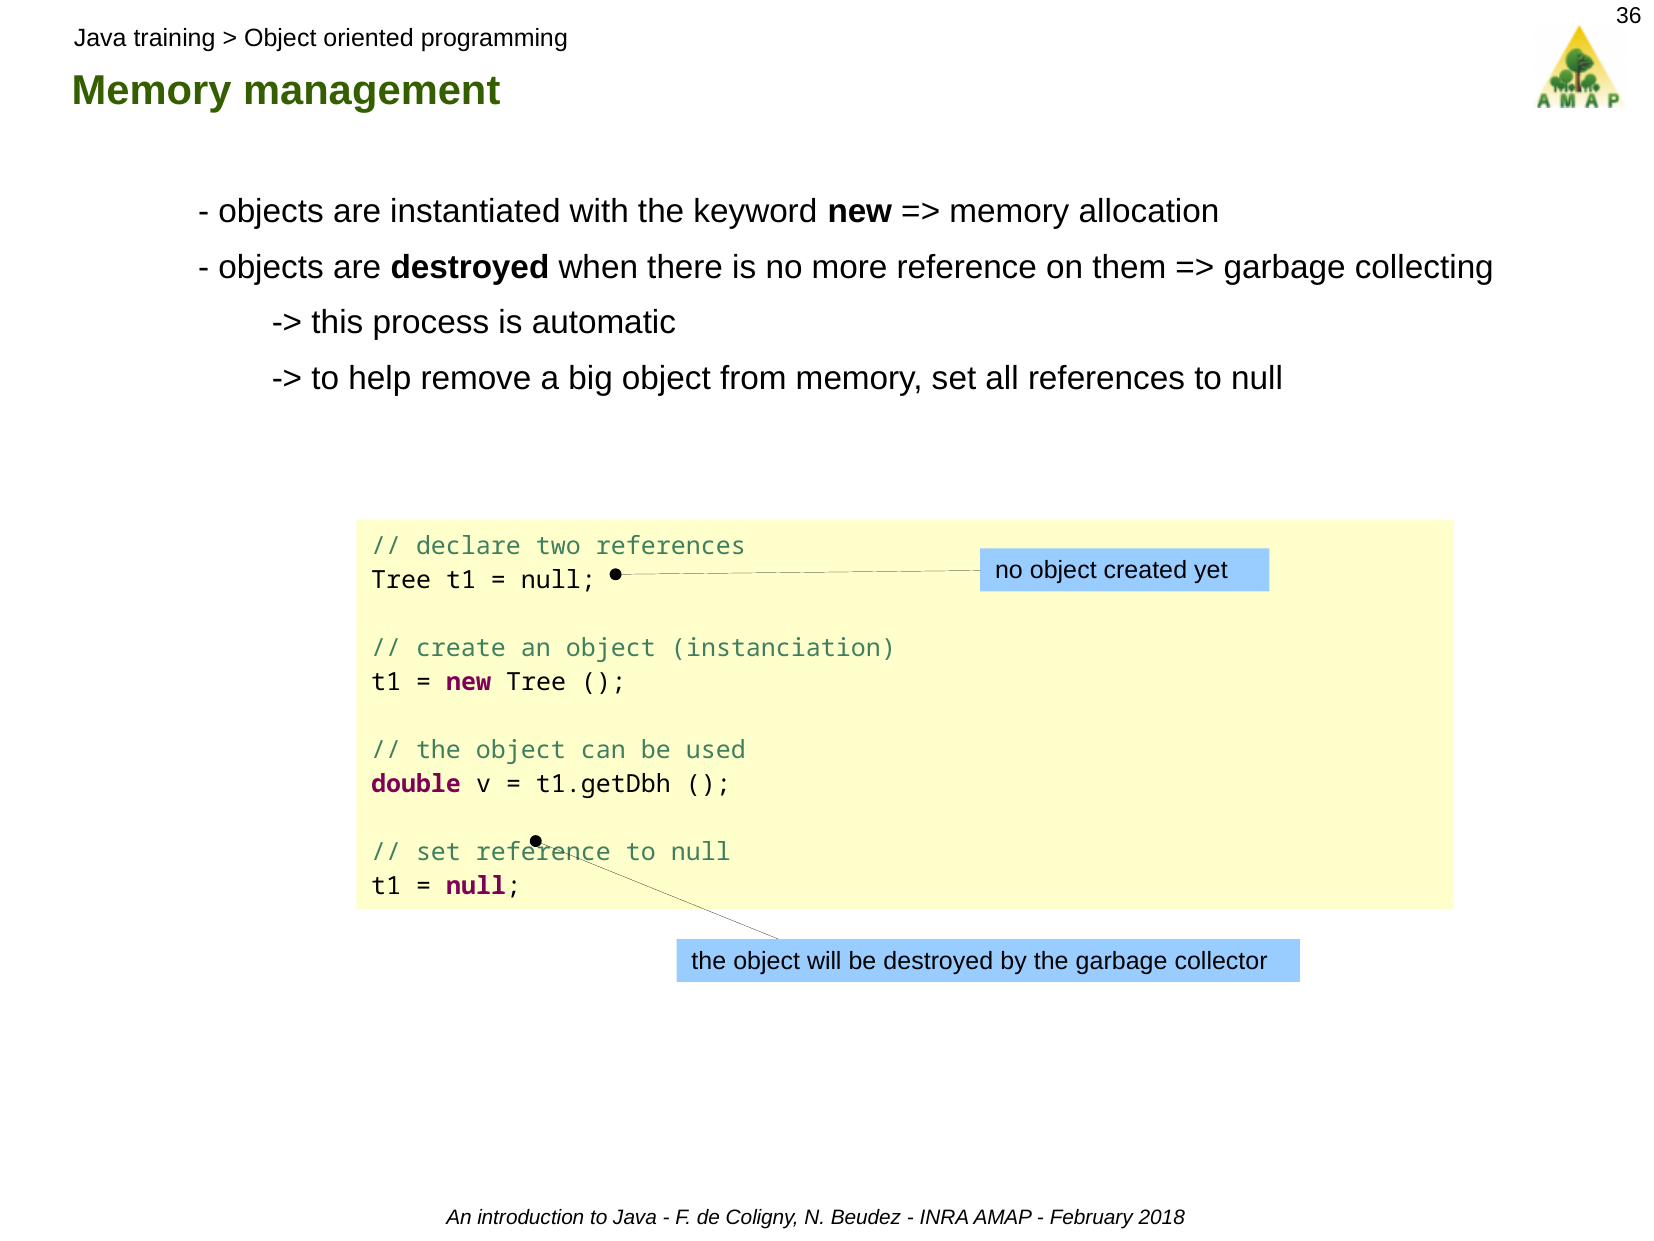

36
Java training > Object oriented programming
Memory management
- objects are instantiated with the keyword new => memory allocation
- objects are destroyed when there is no more reference on them => garbage collecting
	-> this process is automatic
	-> to help remove a big object from memory, set all references to null
// declare two references
Tree t1 = null;
// create an object (instanciation)
t1 = new Tree ();
// the object can be used
double v = t1.getDbh ();
// set reference to null
t1 = null;
no object created yet
the object will be destroyed by the garbage collector